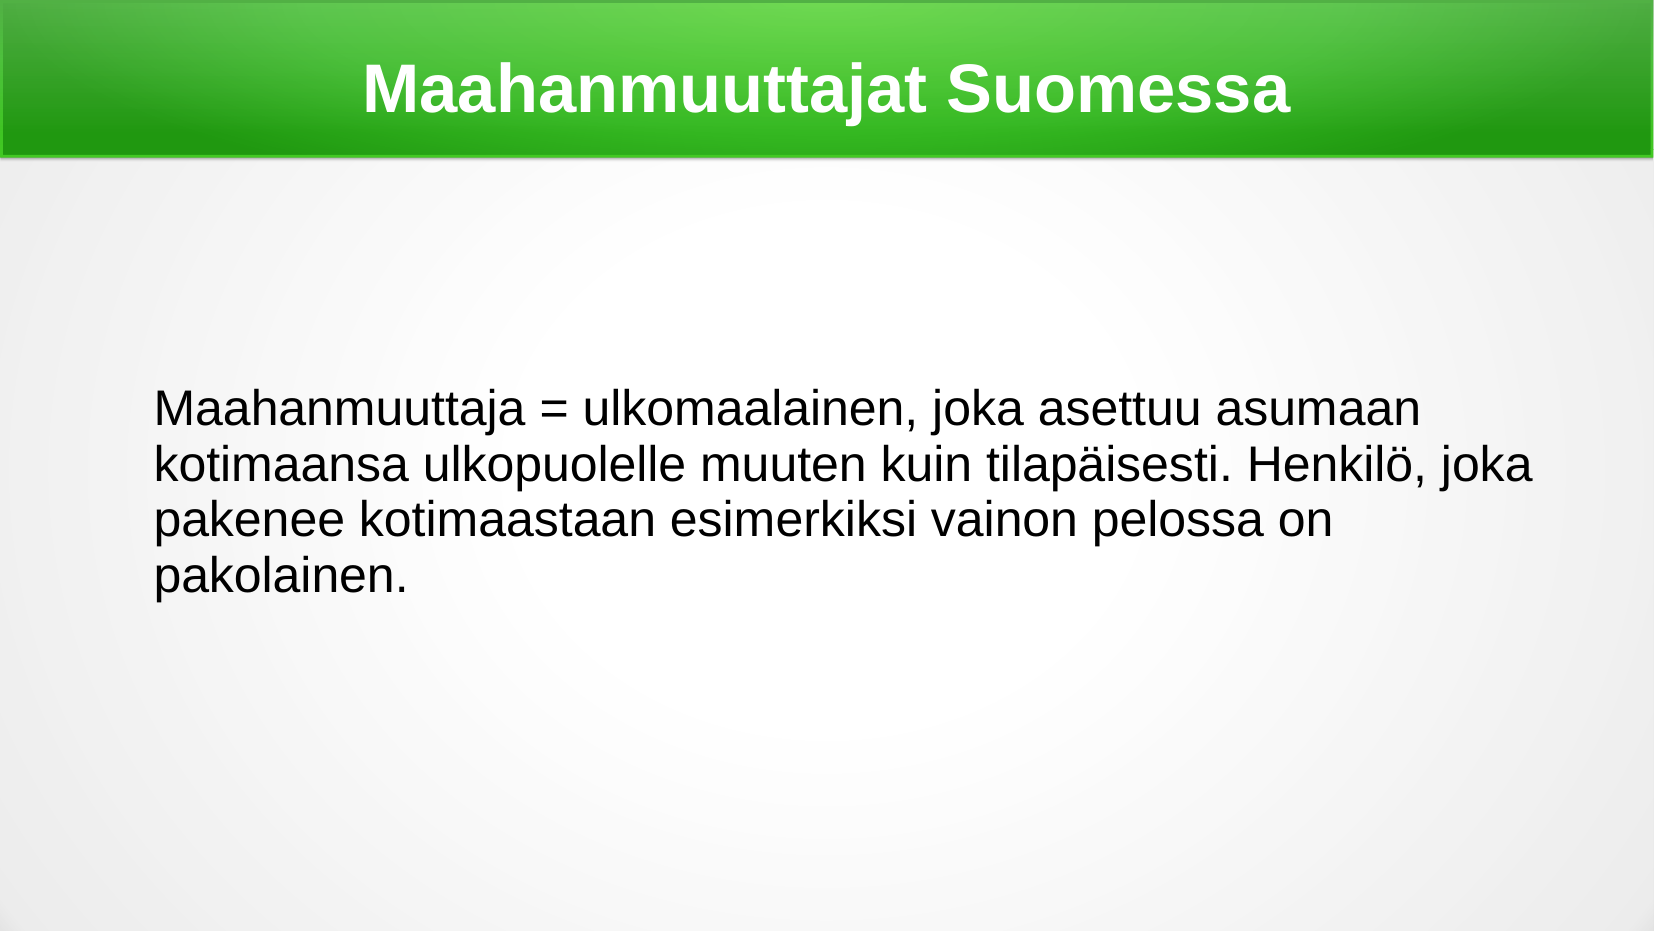

# Maahanmuuttajat Suomessa
Maahanmuuttaja = ulkomaalainen, joka asettuu asumaan kotimaansa ulkopuolelle muuten kuin tilapäisesti. Henkilö, joka pakenee kotimaastaan esimerkiksi vainon pelossa on pakolainen.